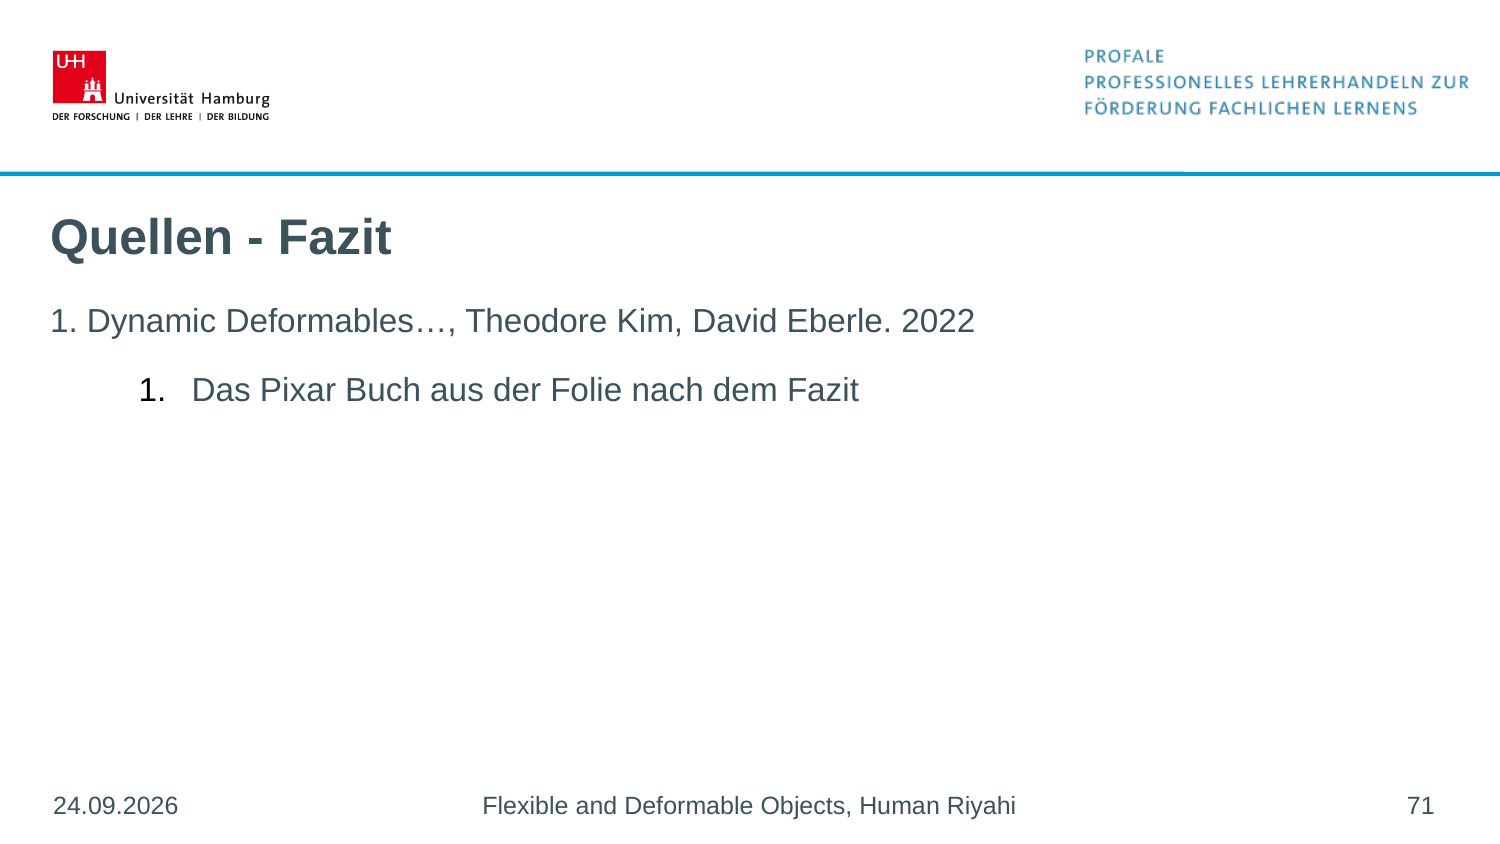

# Quellen - Fazit
 Dynamic Deformables…, Theodore Kim, David Eberle. 2022
Das Pixar Buch aus der Folie nach dem Fazit
Flexible and Deformable Objects, Human Riyahi